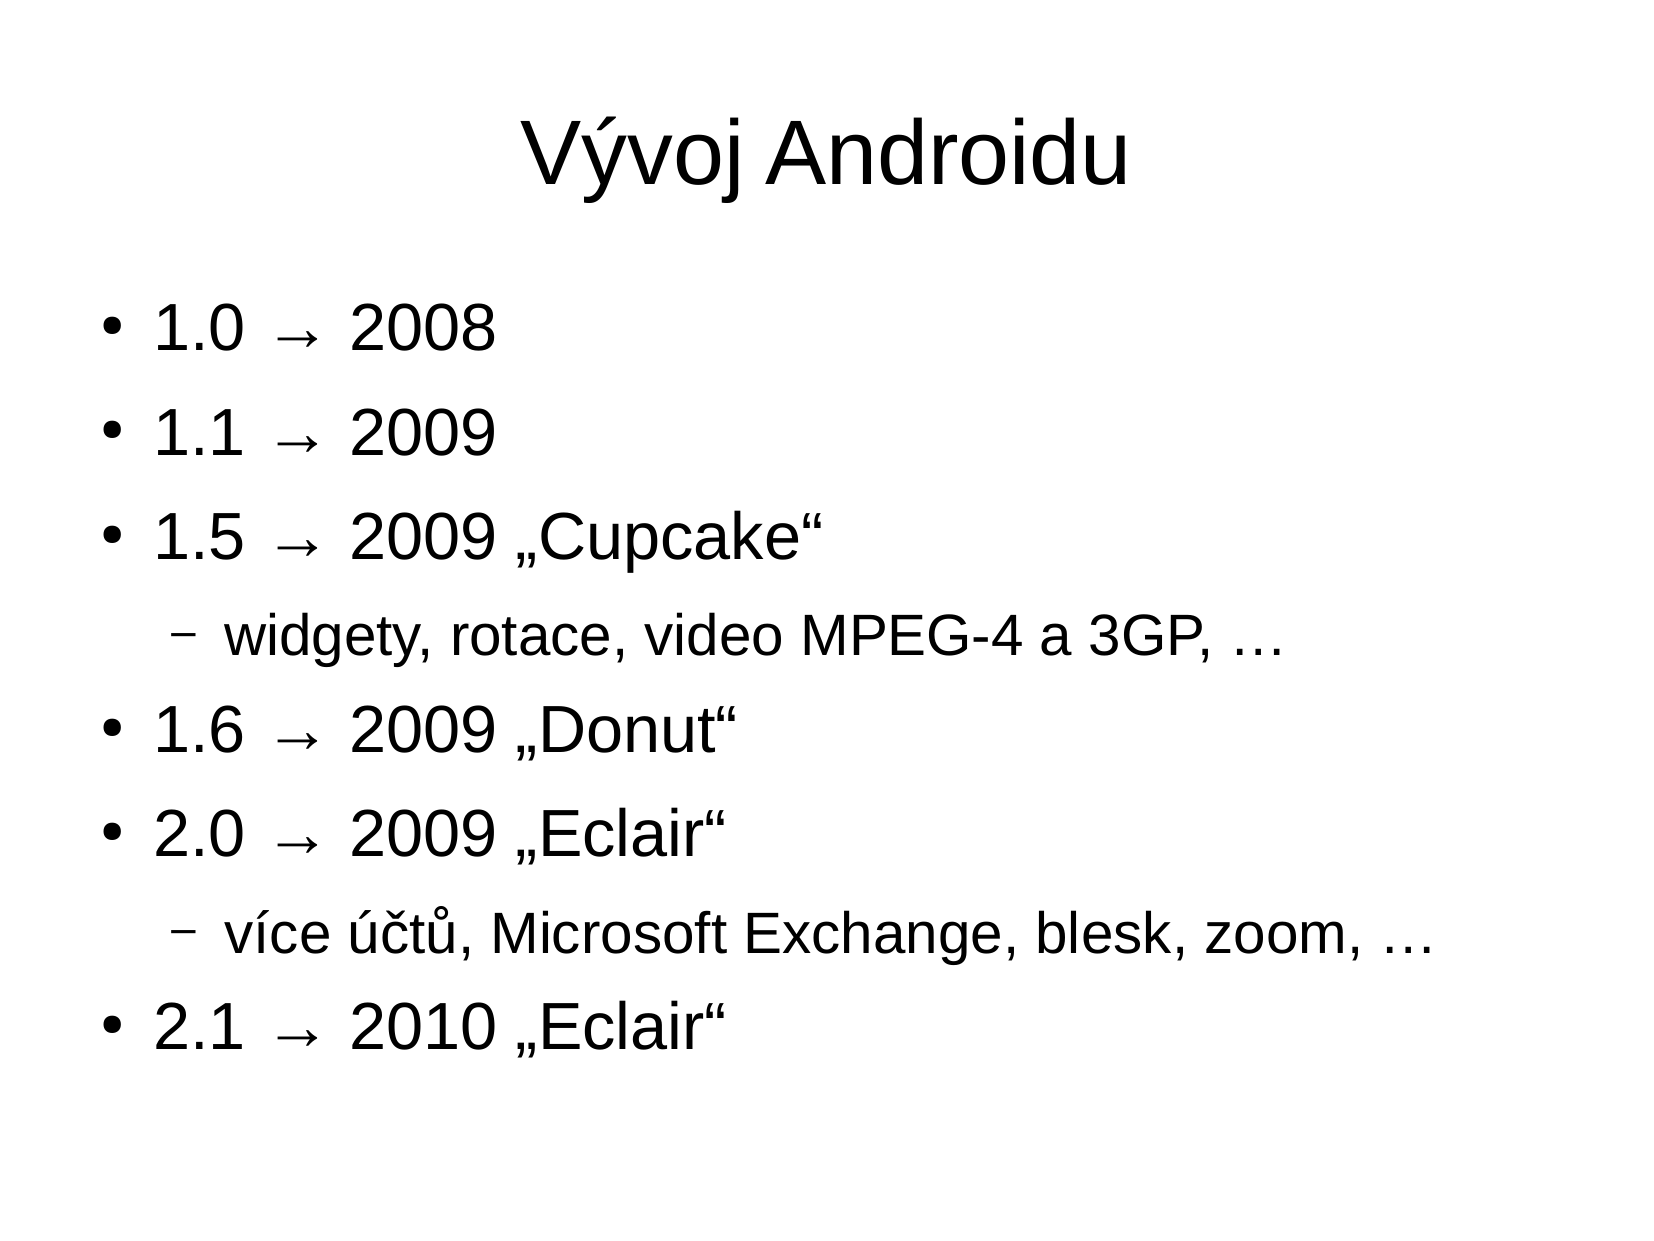

# Vývoj Androidu
1.0 → 2008
1.1 → 2009
1.5 → 2009 „Cupcake“
widgety, rotace, video MPEG-4 a 3GP, …
1.6 → 2009 „Donut“
2.0 → 2009 „Eclair“
více účtů, Microsoft Exchange, blesk, zoom, …
2.1 → 2010 „Eclair“